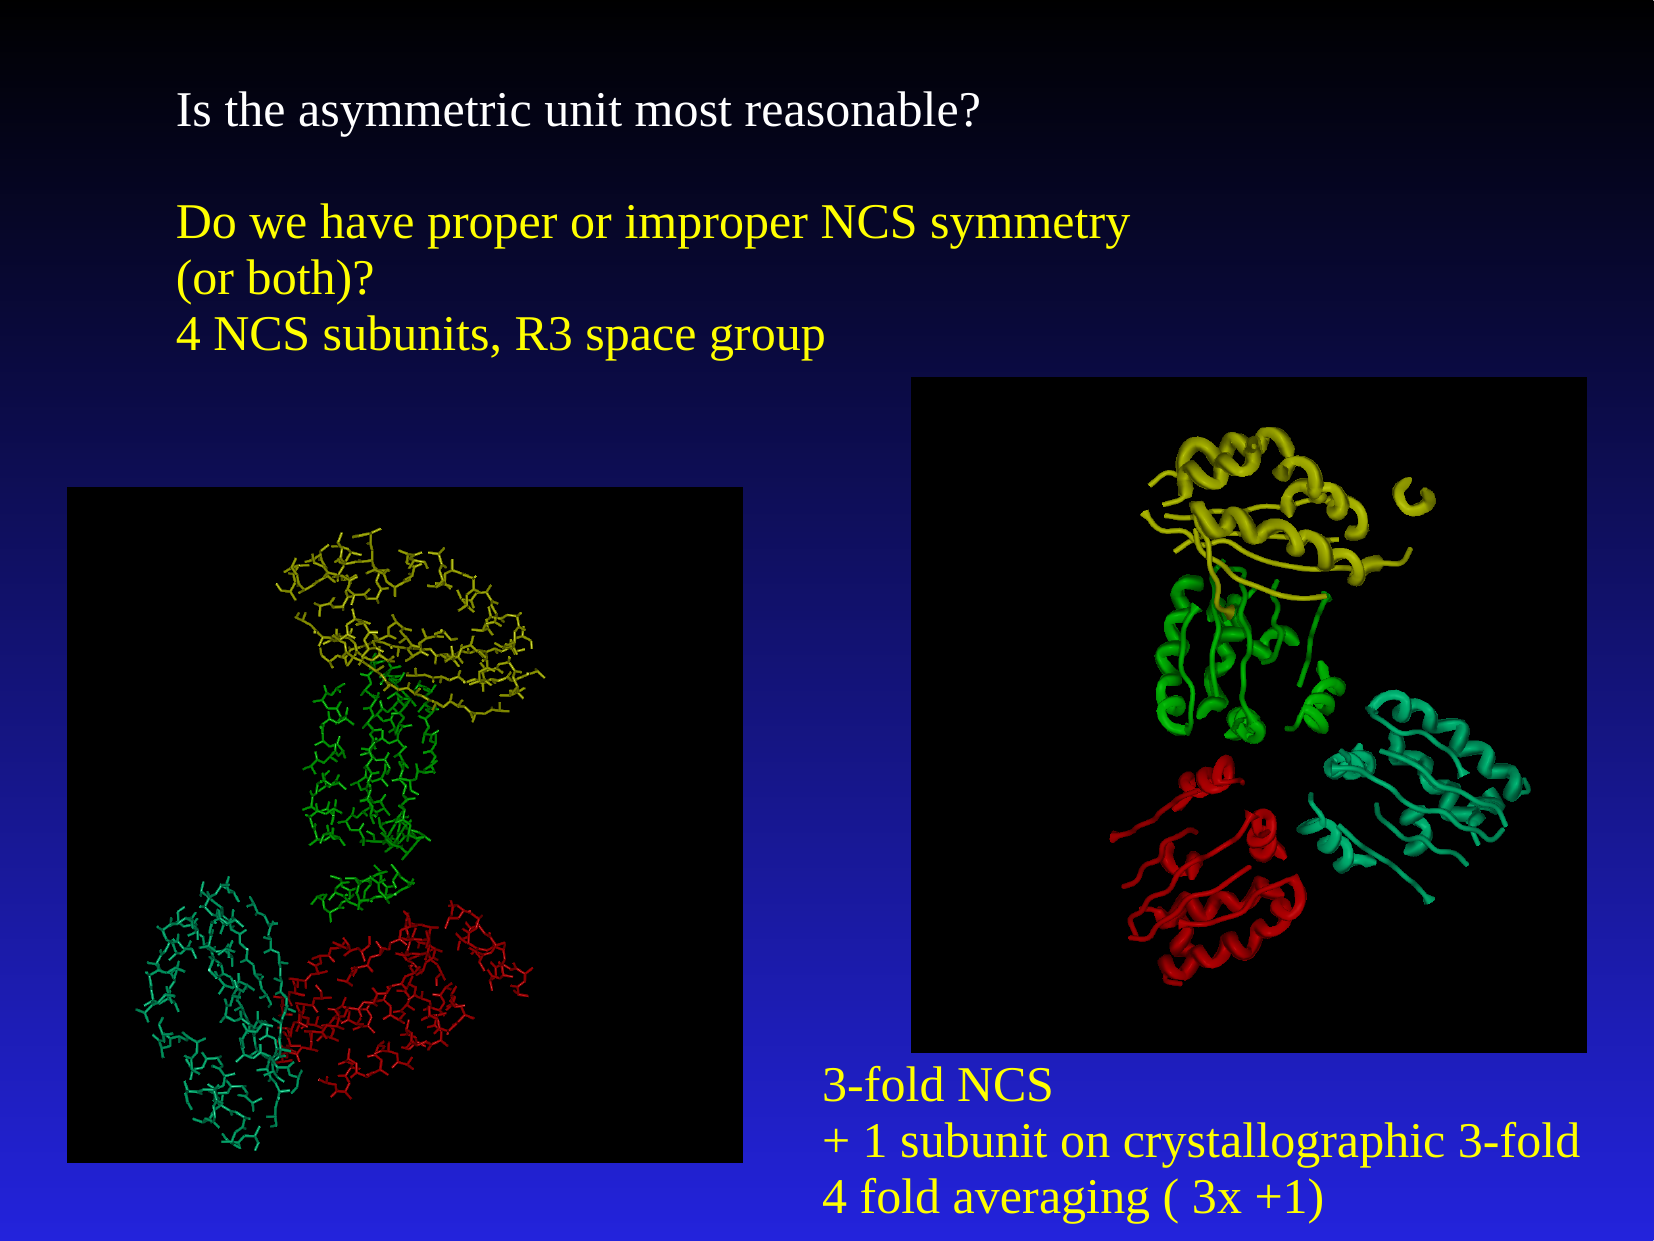

Is the asymmetric unit most reasonable?
Do we have proper or improper NCS symmetry (or both)?
4 NCS subunits, R3 space group
3-fold NCS
+ 1 subunit on crystallographic 3-fold
4 fold averaging ( 3x +1)